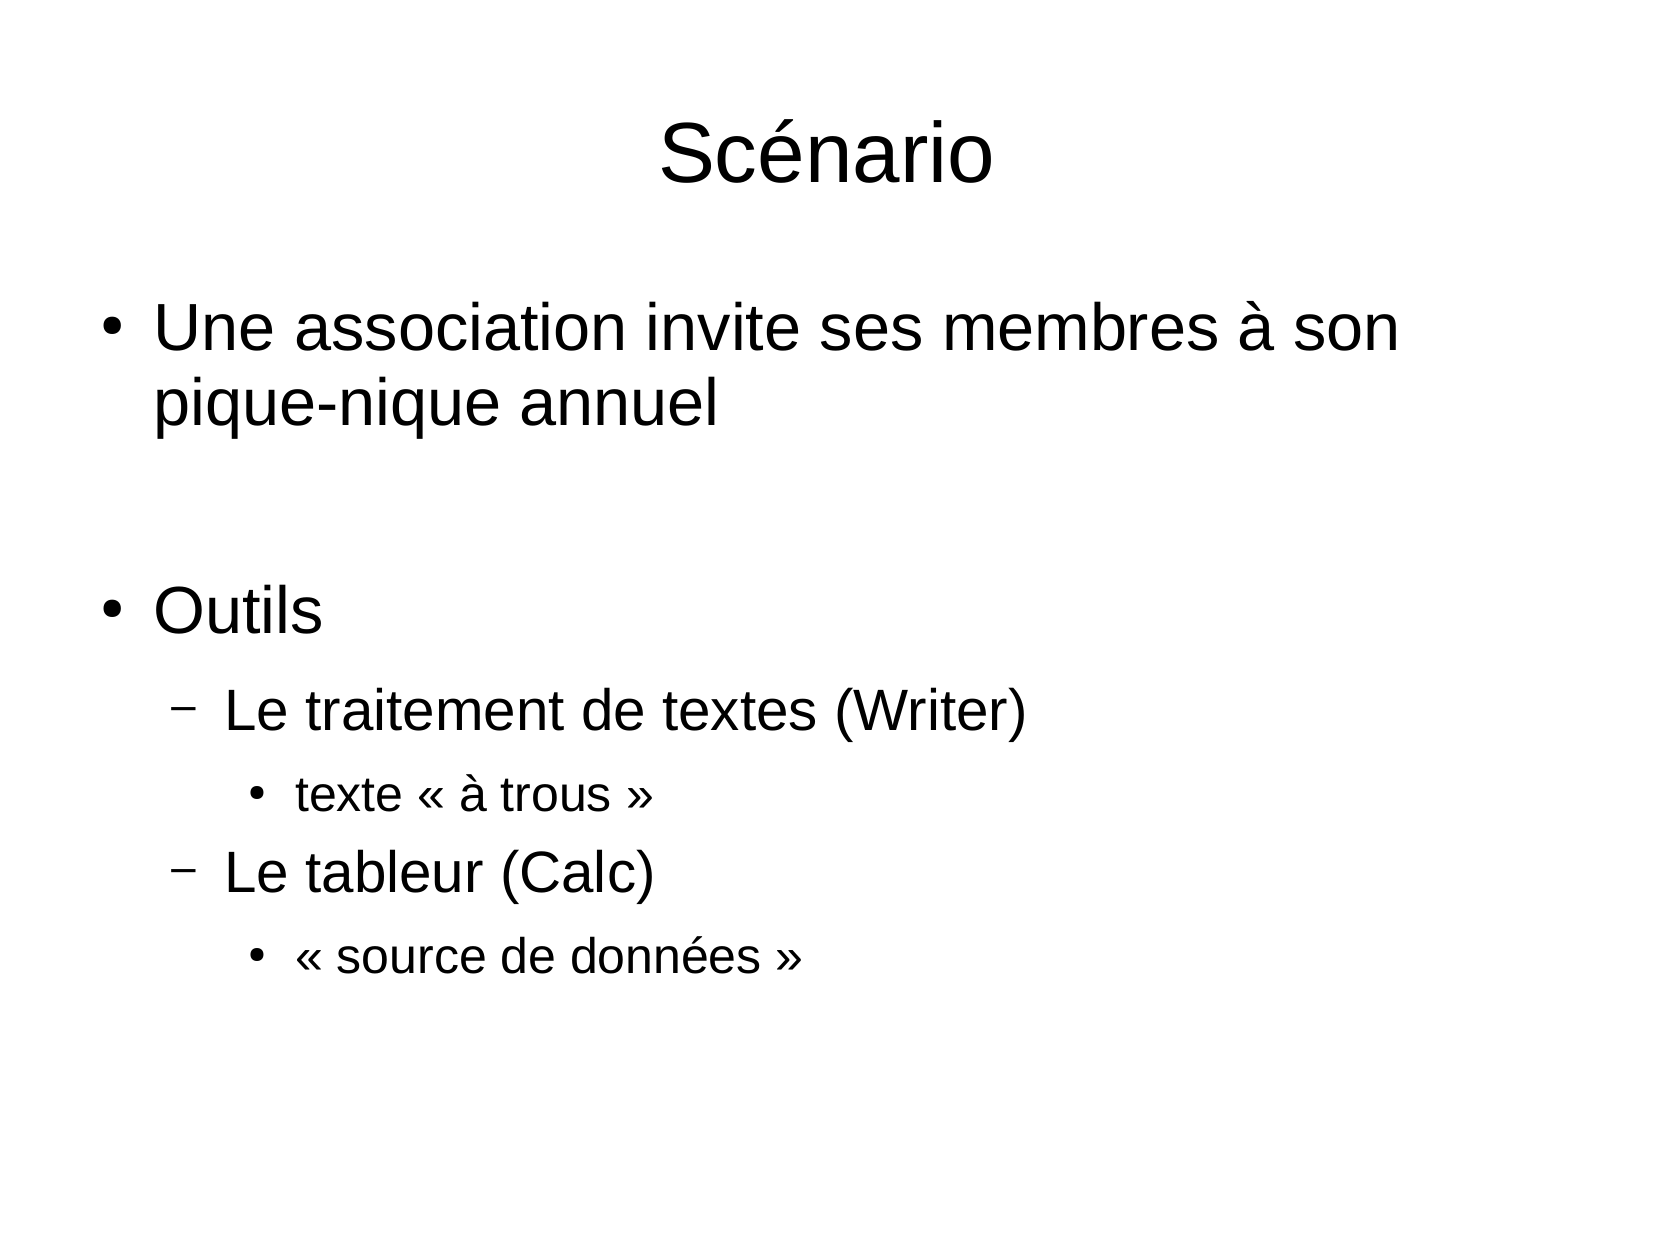

# Scénario
Une association invite ses membres à son pique-nique annuel
Outils
Le traitement de textes (Writer)
texte « à trous »
Le tableur (Calc)
« source de données »